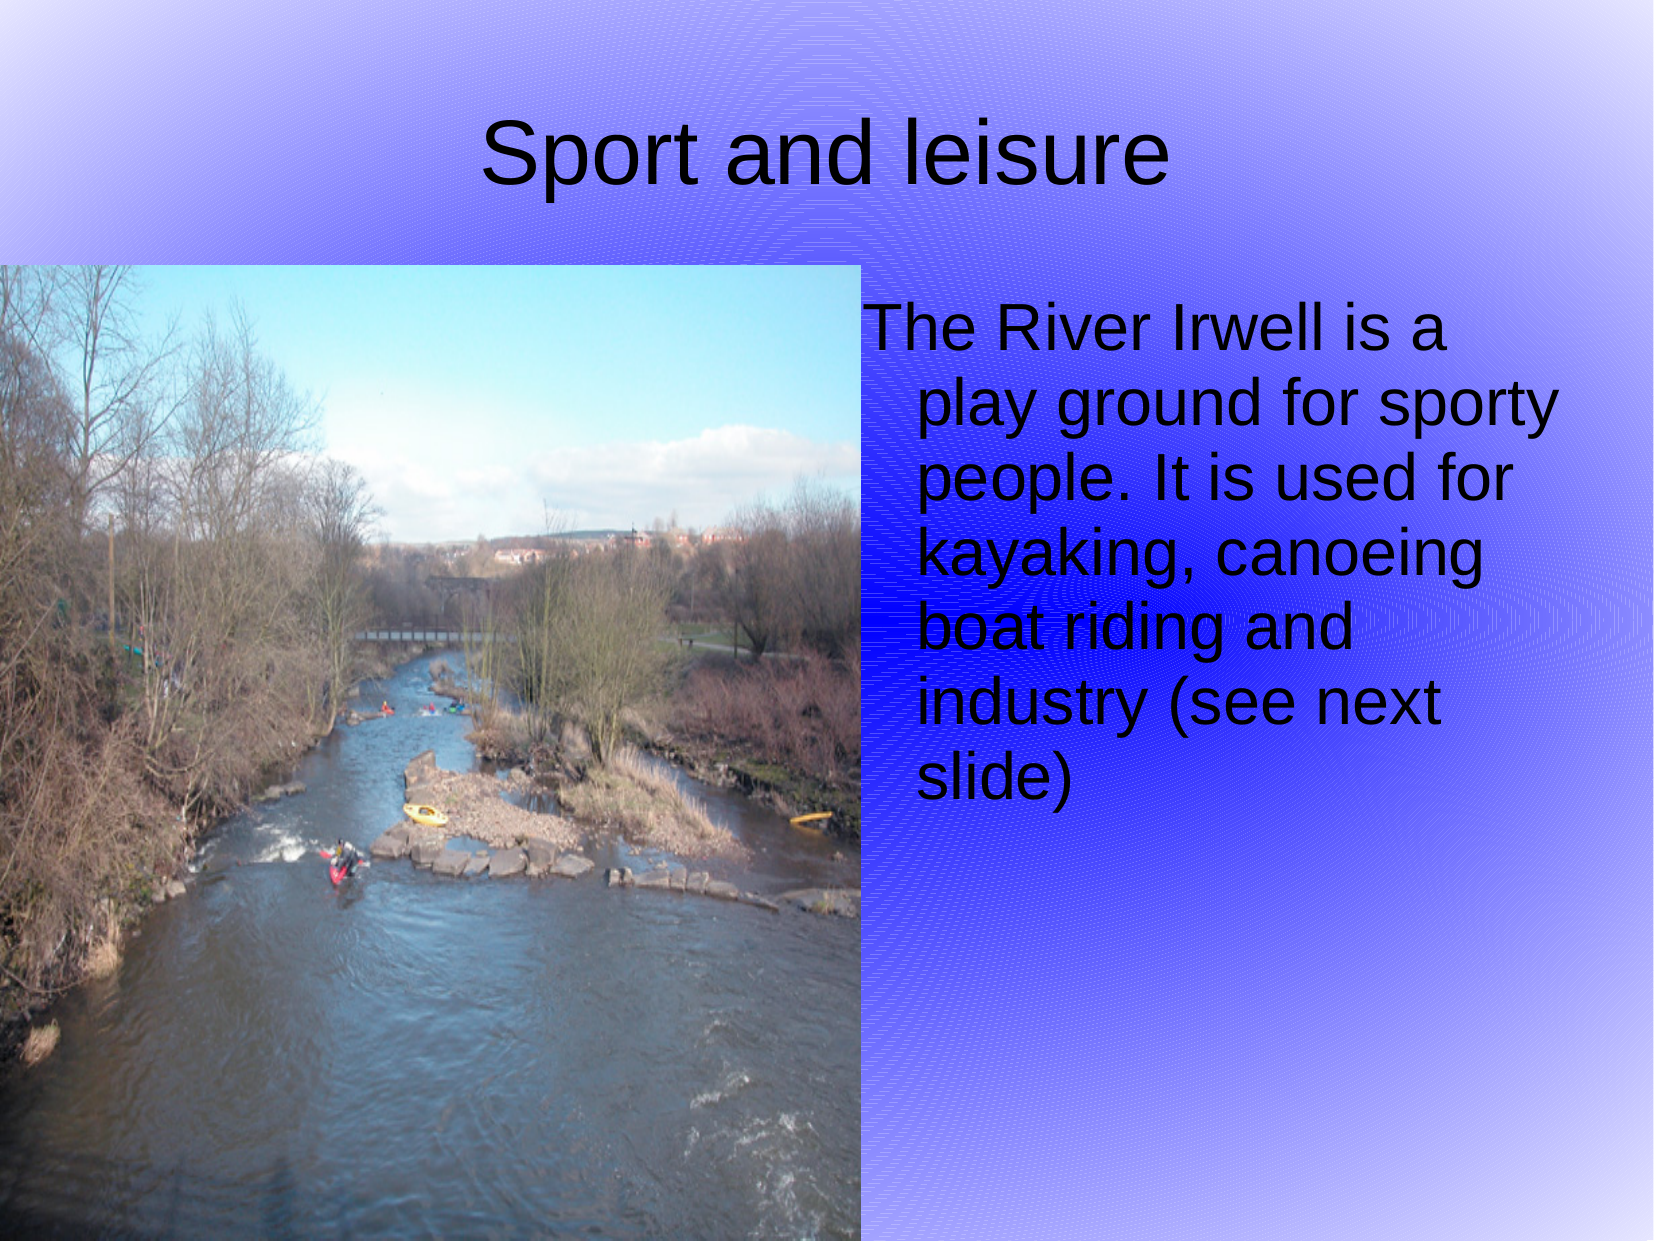

# Sport and leisure
The River Irwell is a play ground for sporty people. It is used for kayaking, canoeing boat riding and industry (see next slide)